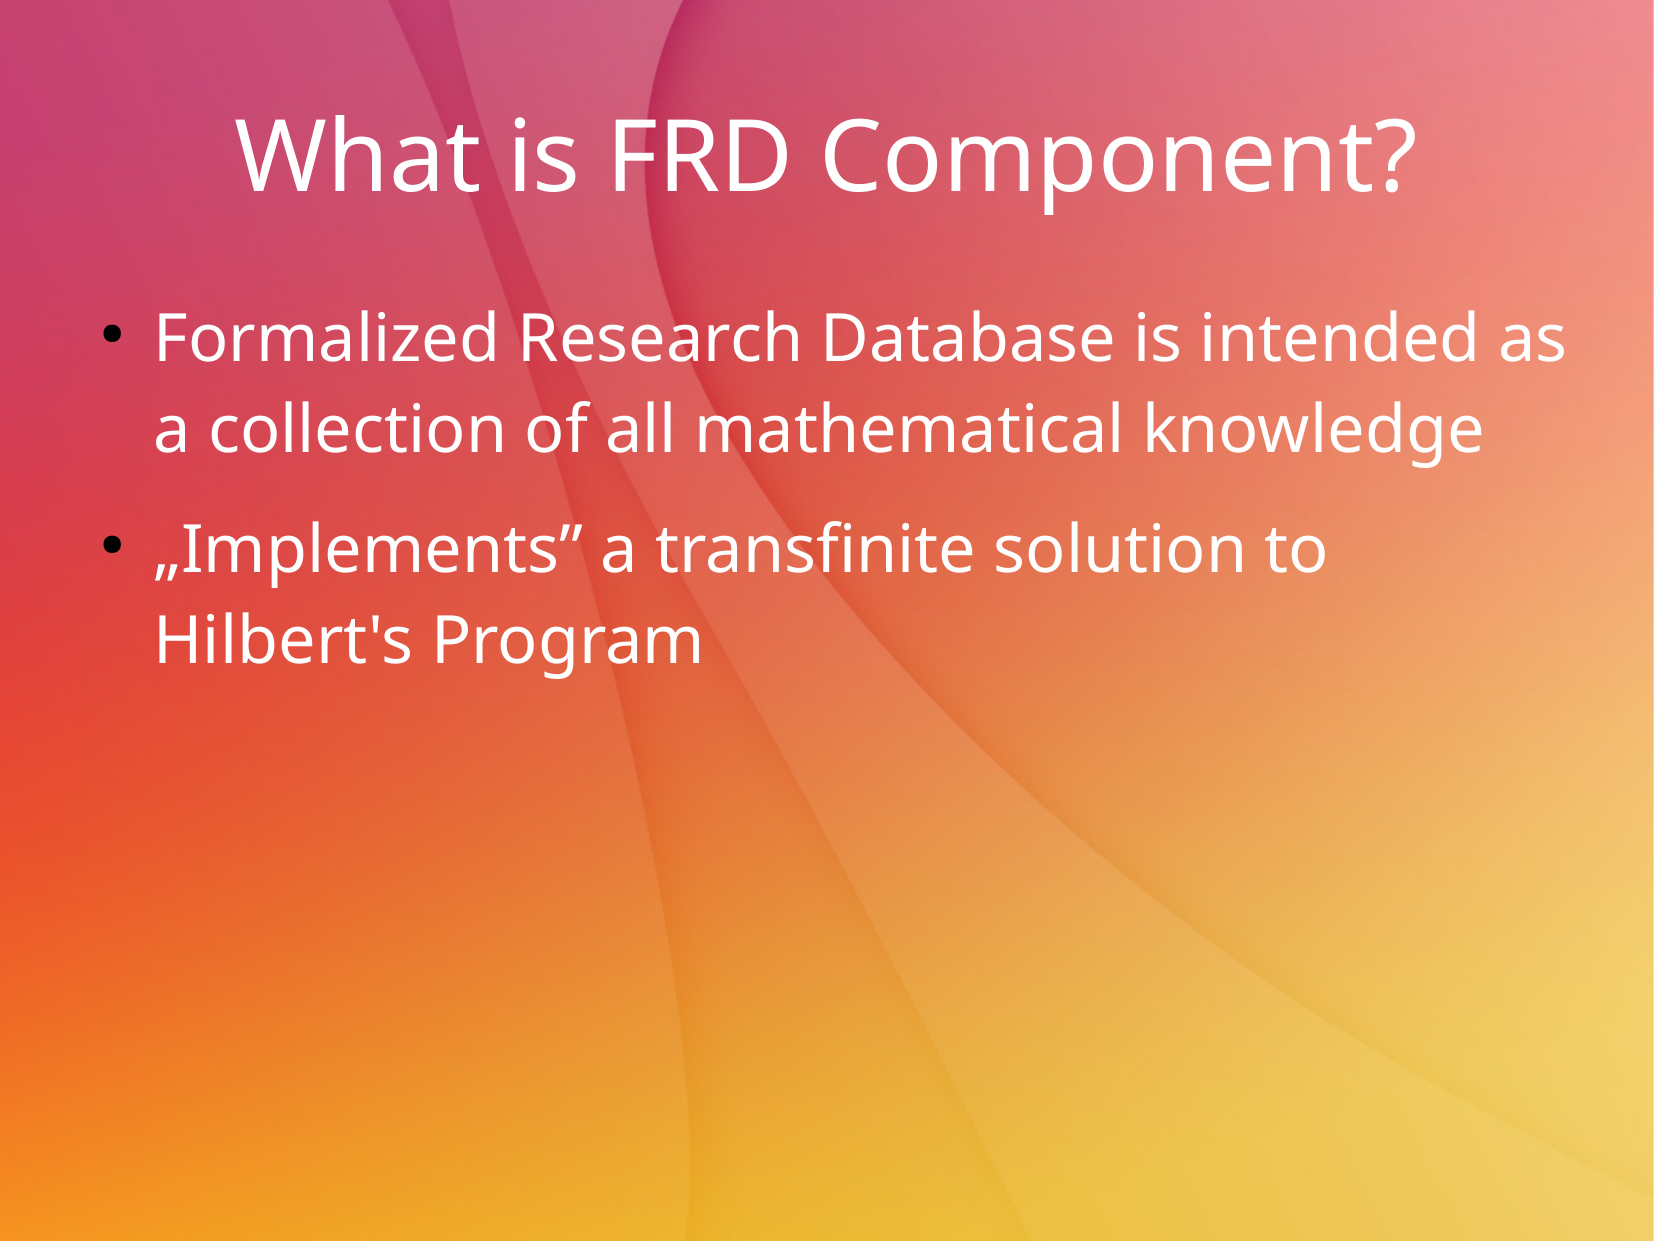

# What is FRD Component?
Formalized Research Database is intended as a collection of all mathematical knowledge
„Implements” a transfinite solution to Hilbert's Program